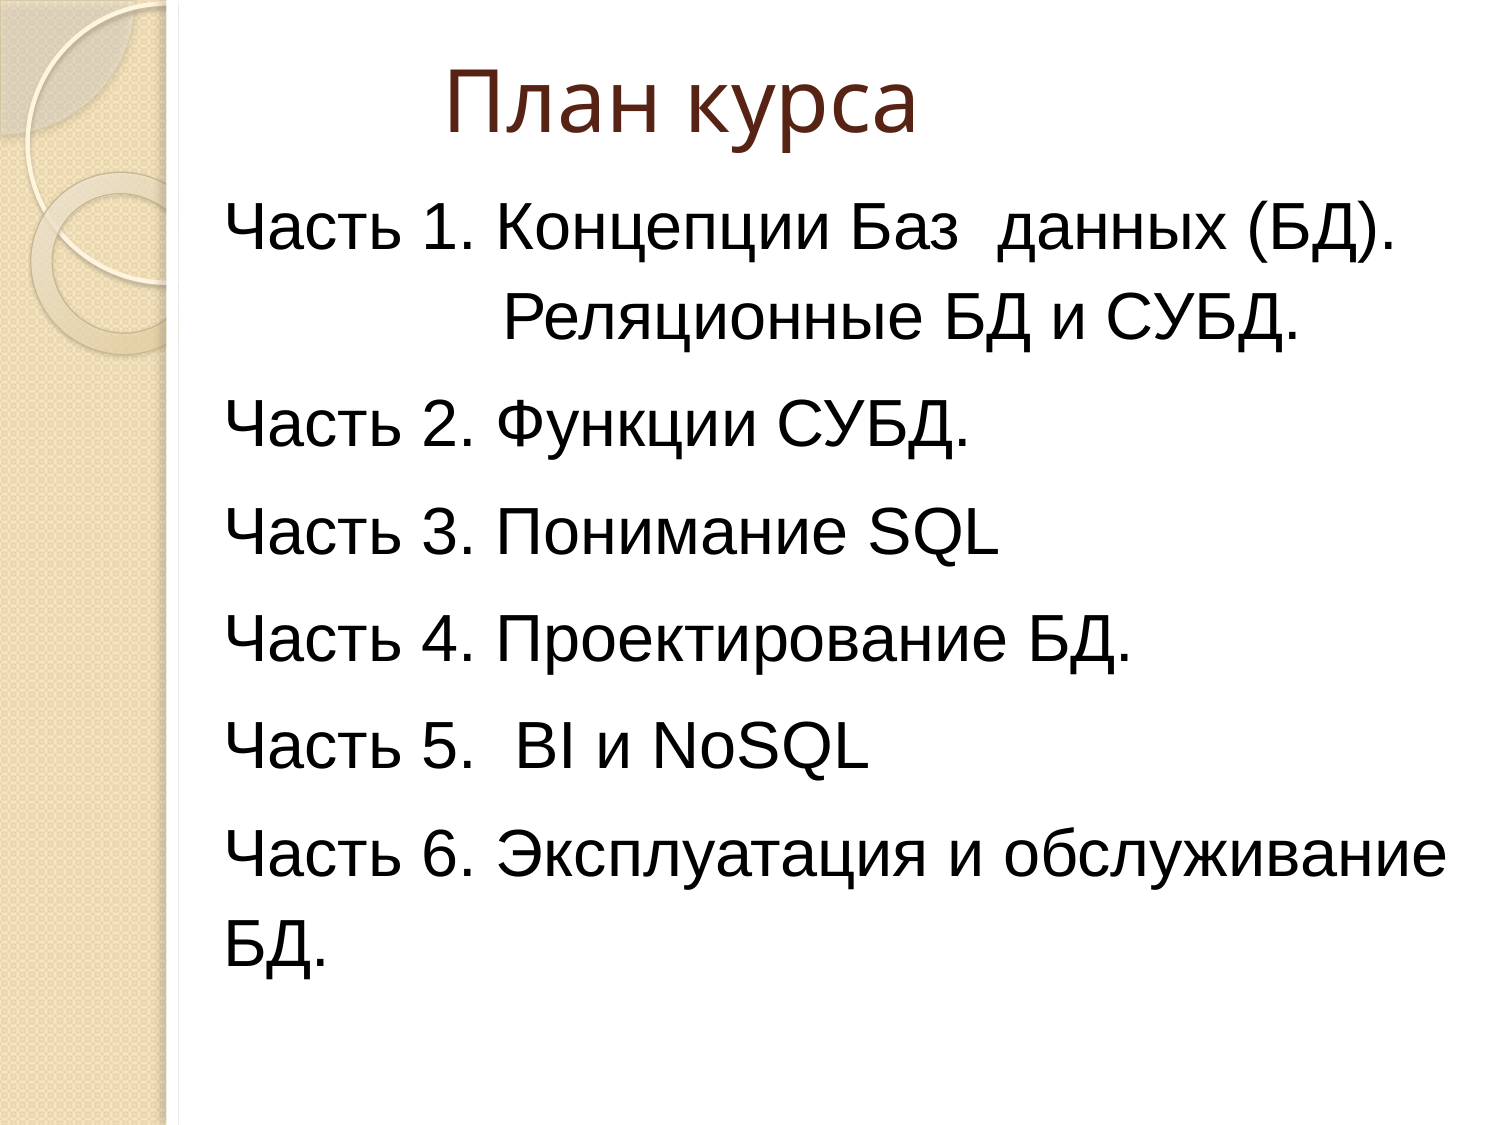

# План курса
Часть 1. Концепции Баз данных (БД). 	 Реляционные БД и СУБД.
Часть 2. Функции СУБД.
Часть 3. Понимание SQL
Часть 4. Проектирование БД.
Часть 5. BI и NoSQL
Часть 6. Эксплуатация и обслуживание БД.